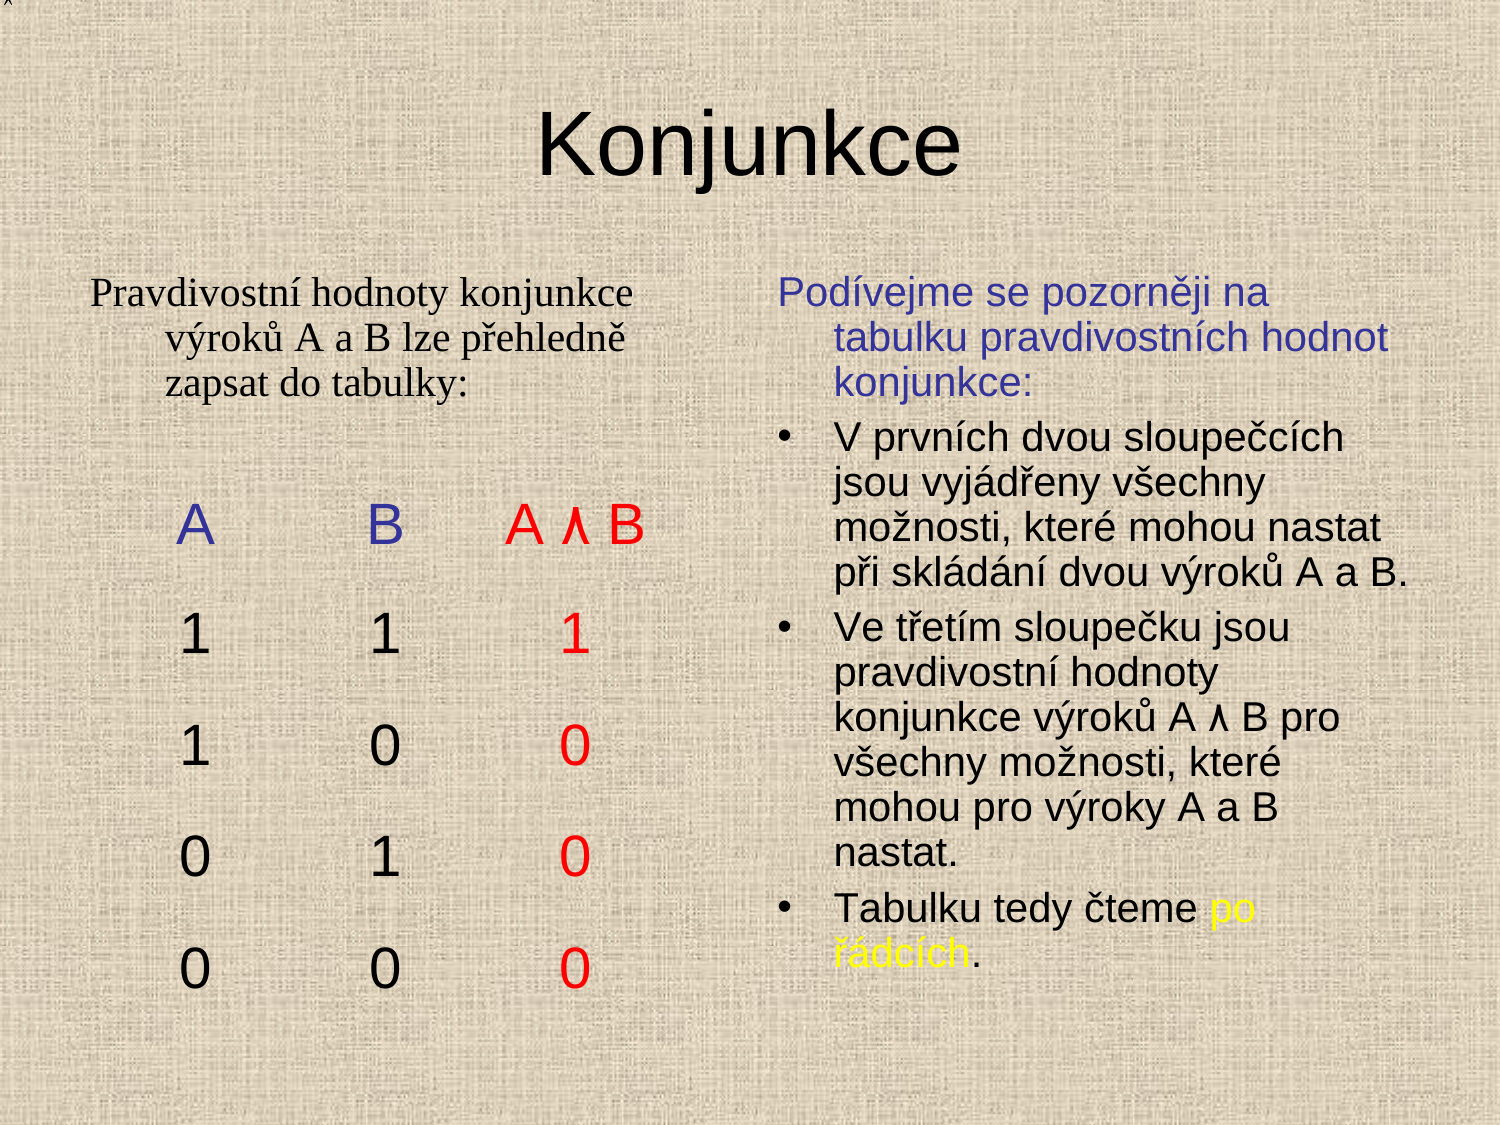

# Konjunkce
Pravdivostní hodnoty konjunkce výroků A a B lze přehledně zapsat do tabulky:
Podívejme se pozorněji na tabulku pravdivostních hodnot konjunkce:
V prvních dvou sloupečcích jsou vyjádřeny všechny možnosti, které mohou nastat při skládání dvou výroků A a B.
Ve třetím sloupečku jsou pravdivostní hodnoty konjunkce výroků A ٨ B pro všechny možnosti, které mohou pro výroky A a B nastat.
Tabulku tedy čteme po řádcích.
| A | B | A ٨ B |
| --- | --- | --- |
| 1 | 1 | 1 |
| 1 | 0 | 0 |
| 0 | 1 | 0 |
| 0 | 0 | 0 |